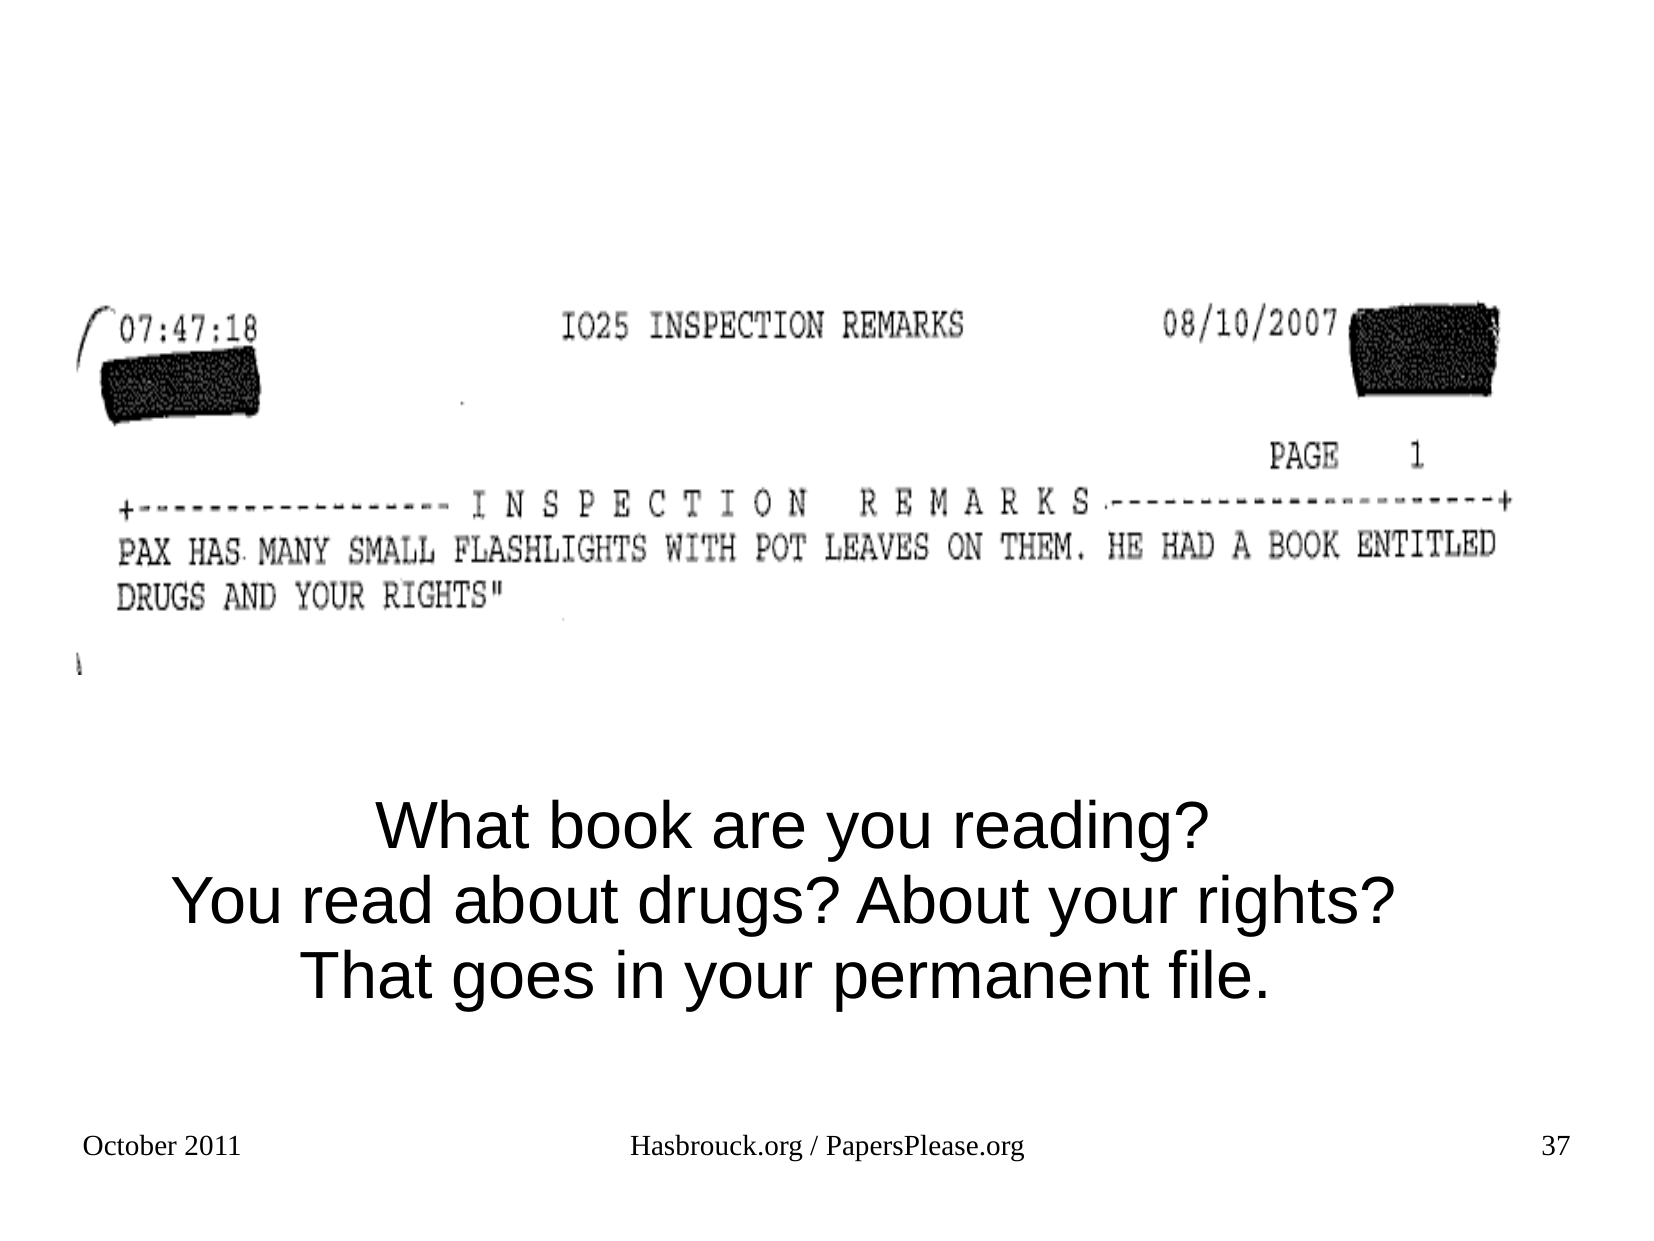

# What book are you reading?
You read about drugs? About your rights?
That goes in your permanent file.
October 2011
Hasbrouck.org / PapersPlease.org
37